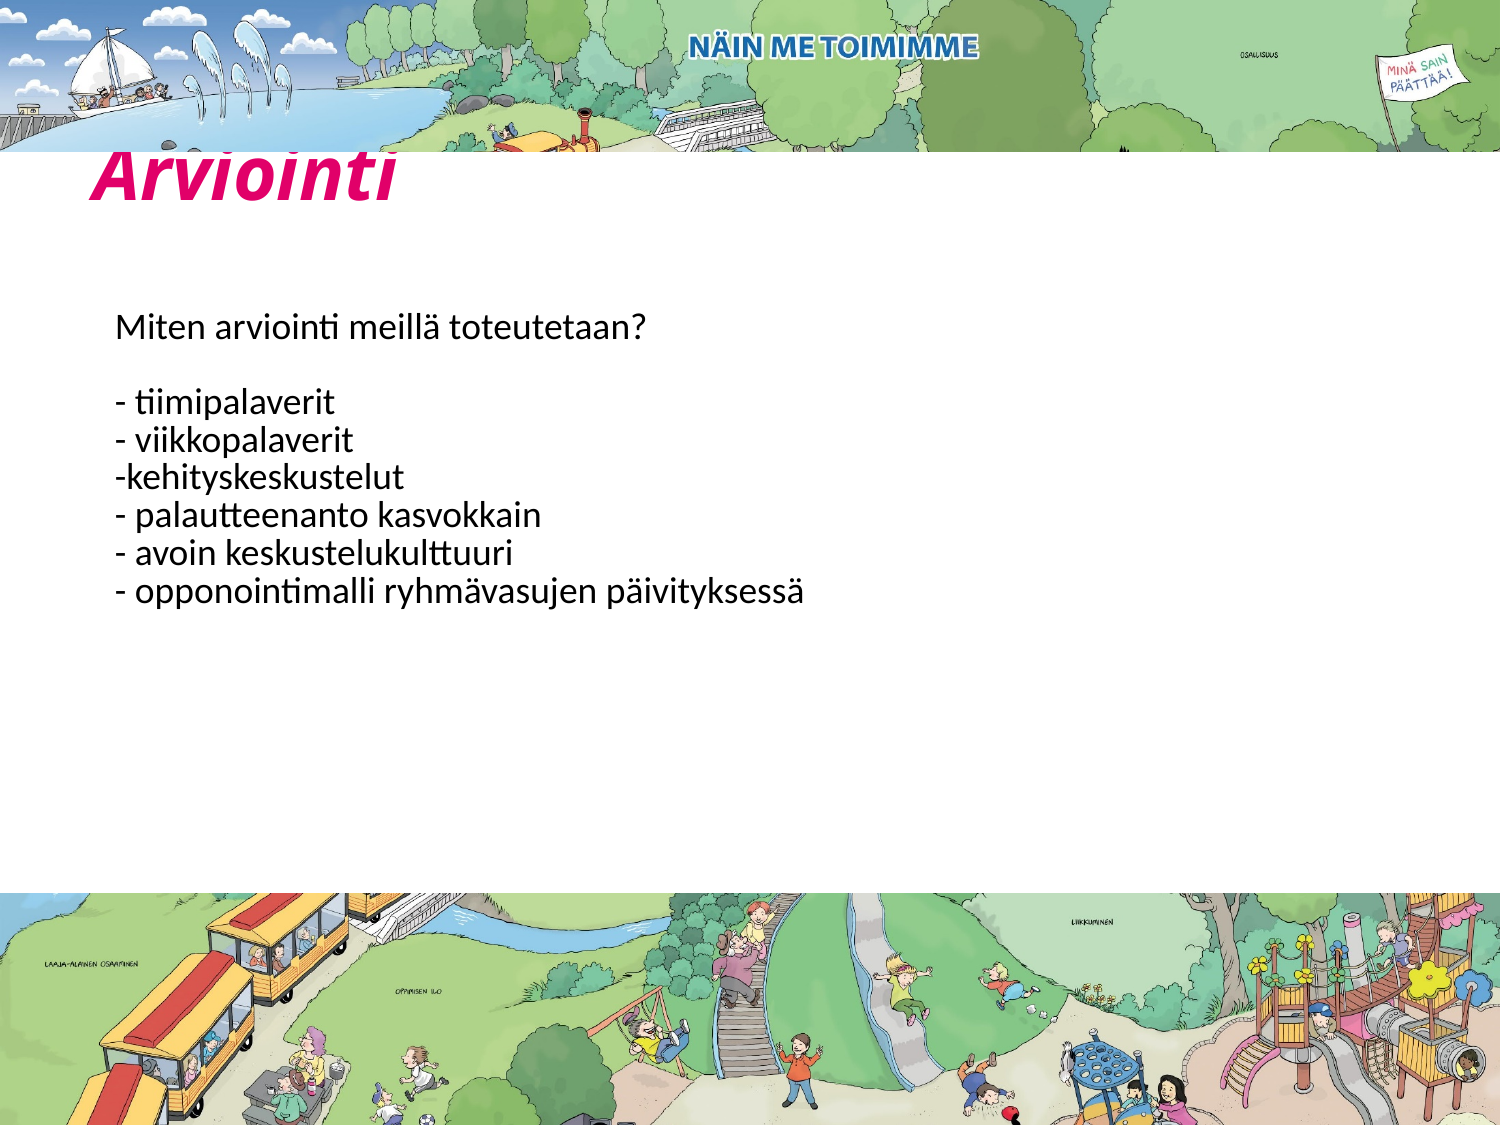

# Arviointi
Miten arviointi meillä toteutetaan?
- tiimipalaverit
- viikkopalaverit
-kehityskeskustelut
- palautteenanto kasvokkain
- avoin keskustelukulttuuri
- opponointimalli ryhmävasujen päivityksessä